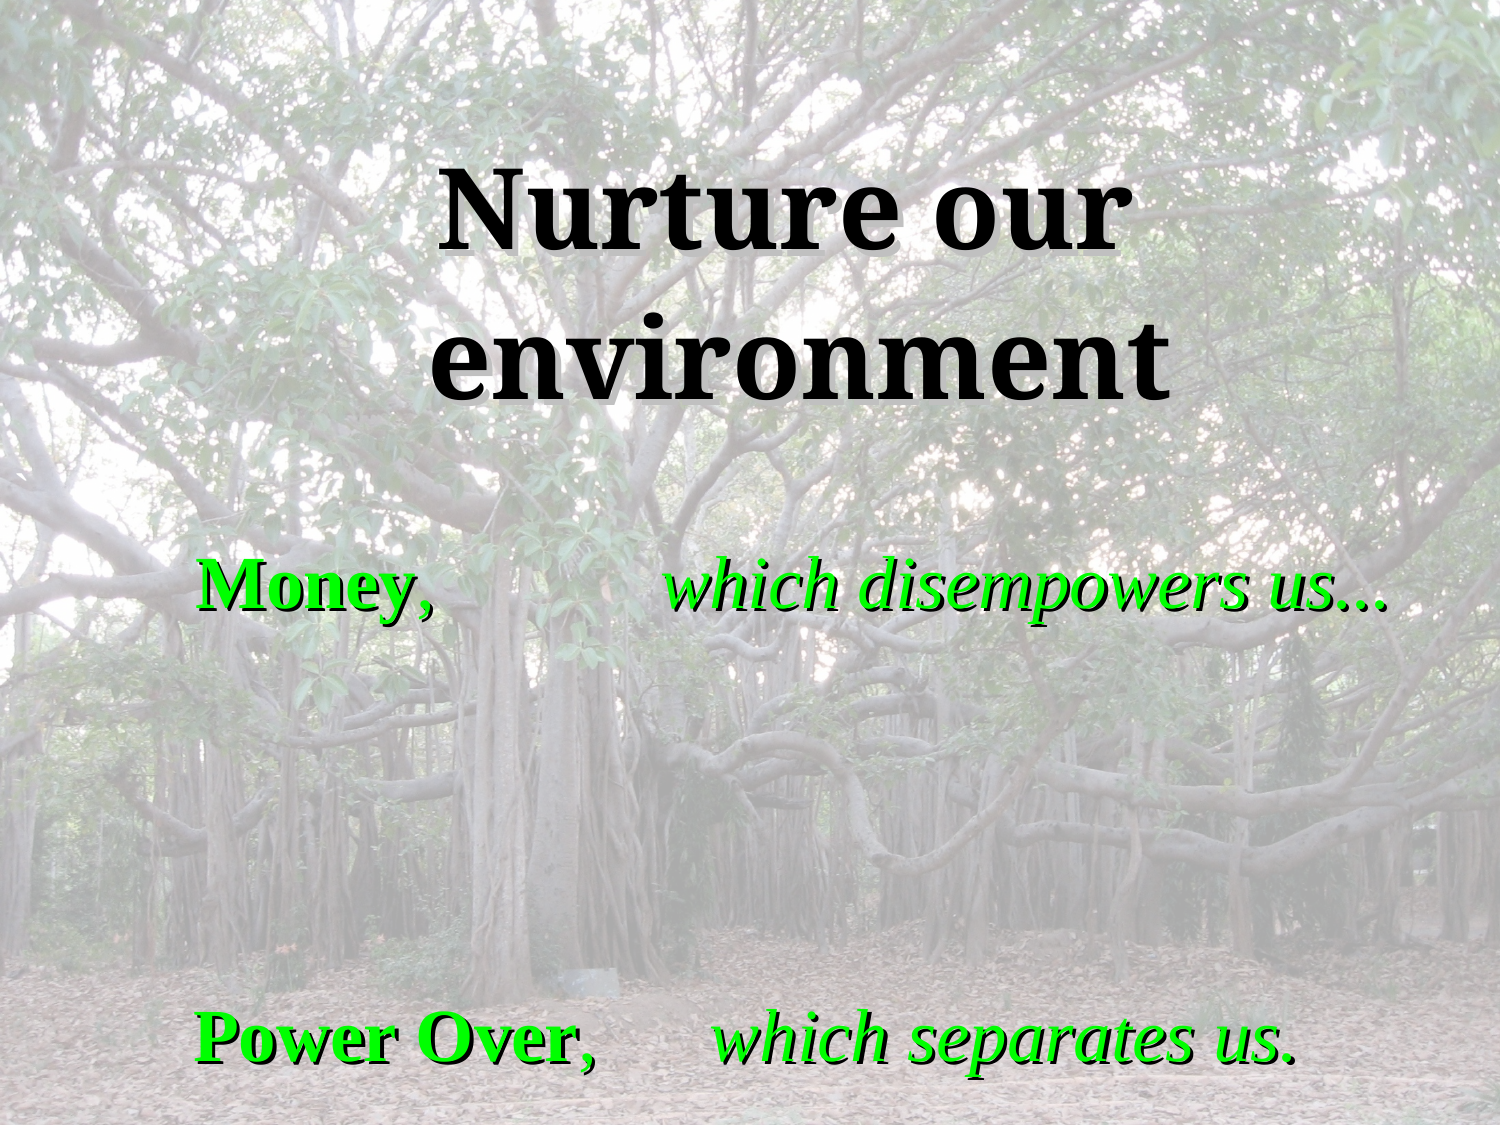

`
Nurture our
environment
Money, which disempowers us...
Power Over, which separates us.